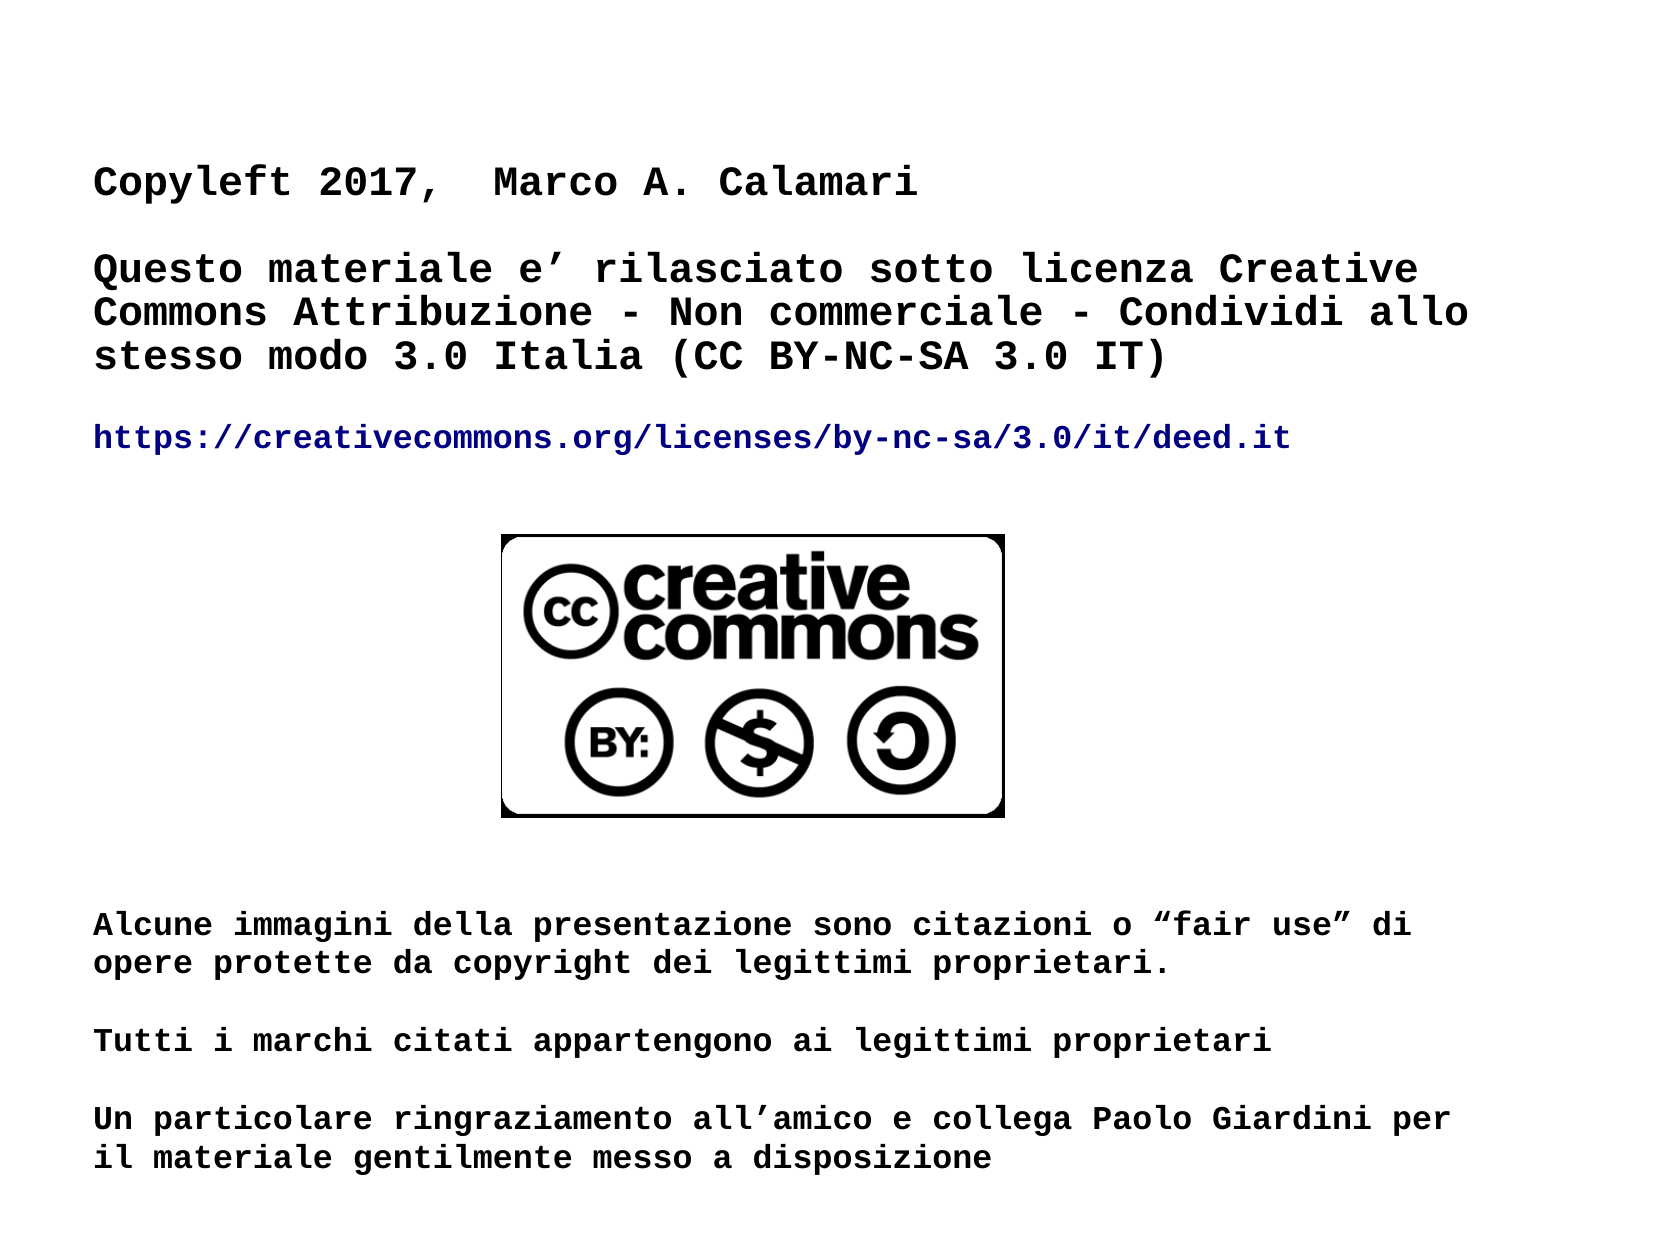

Copyleft 2017, Marco A. Calamari
Questo materiale e’ rilasciato sotto licenza Creative Commons Attribuzione - Non commerciale - Condividi allo stesso modo 3.0 Italia (CC BY-NC-SA 3.0 IT)
https://creativecommons.org/licenses/by-nc-sa/3.0/it/deed.it
Alcune immagini della presentazione sono citazioni o “fair use” di opere protette da copyright dei legittimi proprietari.
Tutti i marchi citati appartengono ai legittimi proprietari
Un particolare ringraziamento all’amico e collega Paolo Giardini per il materiale gentilmente messo a disposizione